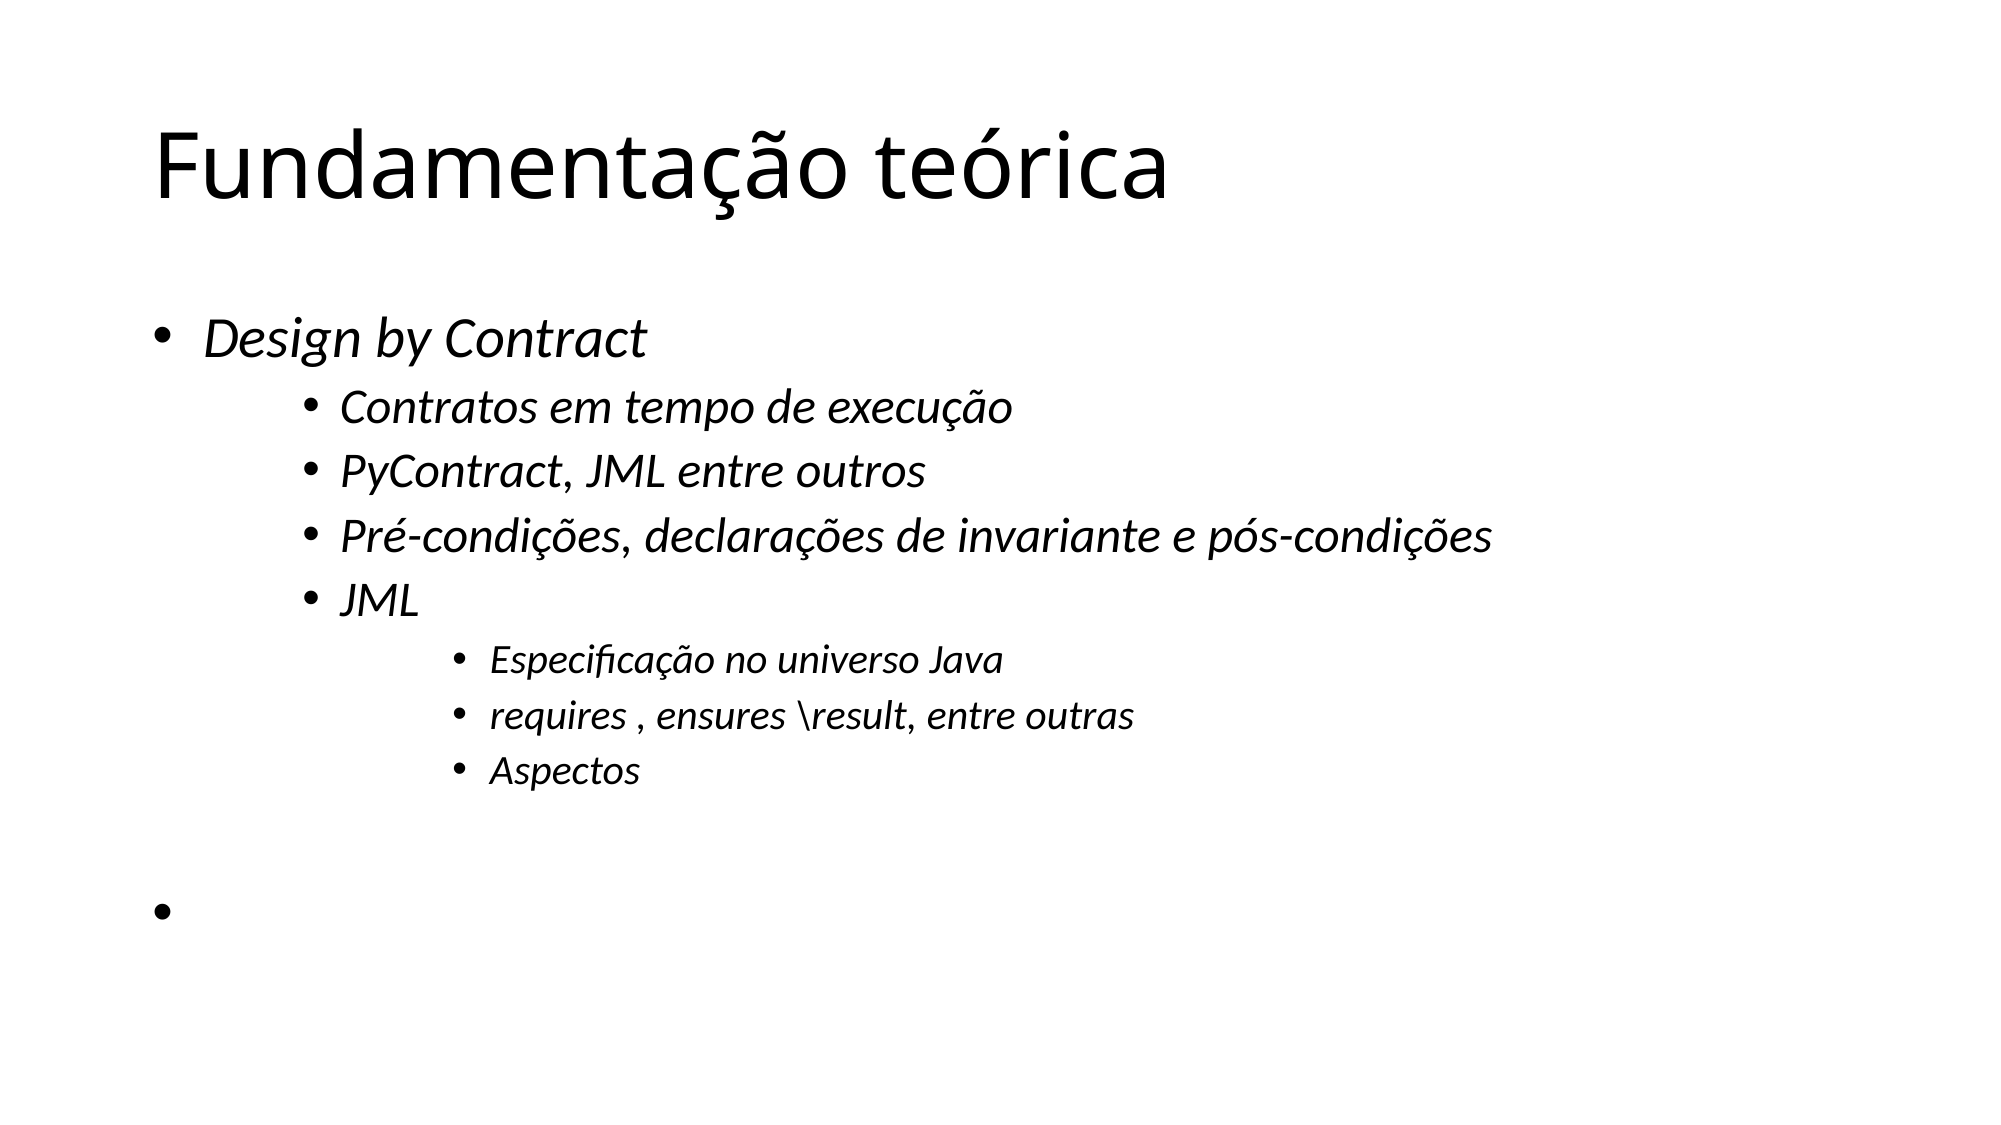

# Fundamentação teórica
 Design by Contract
Contratos em tempo de execução
PyContract, JML entre outros
Pré-condições, declarações de invariante e pós-condições
JML
Especificação no universo Java
requires , ensures \result, entre outras
Aspectos